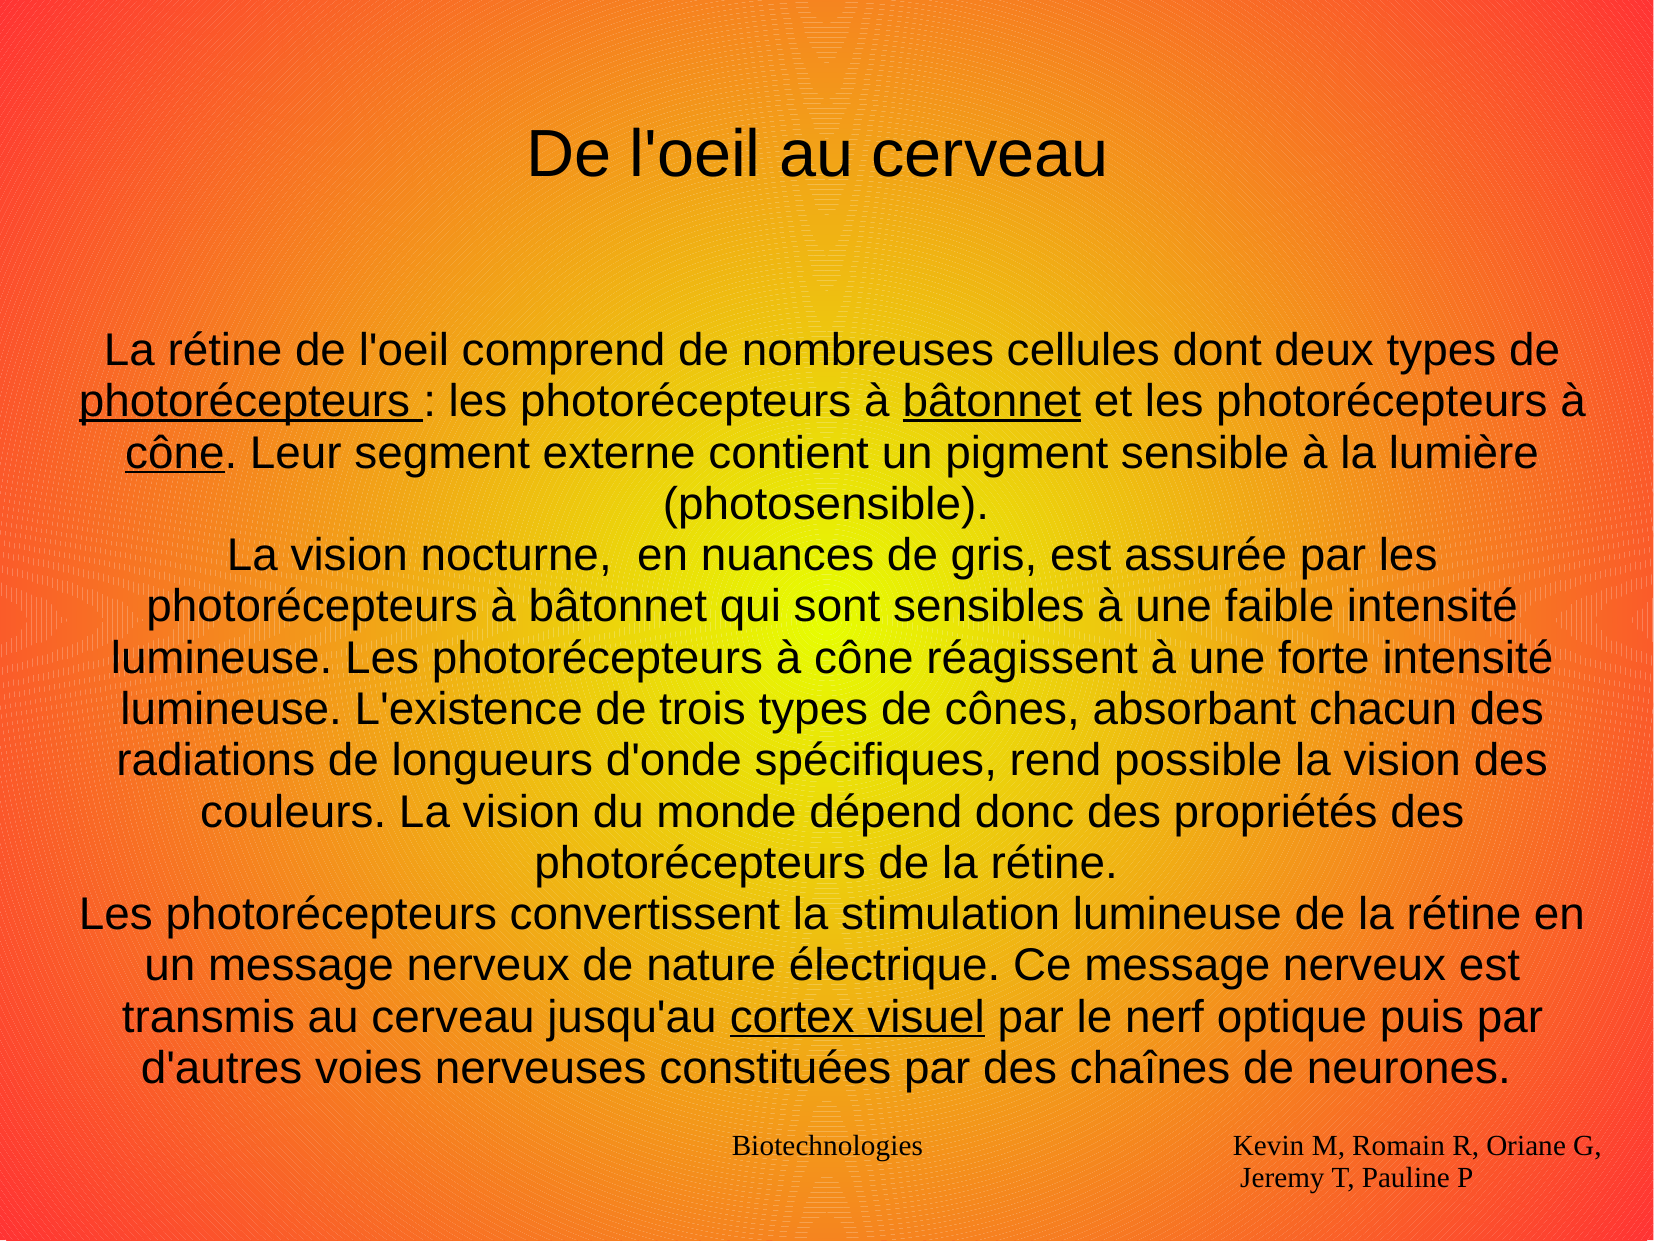

# De l'oeil au cerveau
La rétine de l'oeil comprend de nombreuses cellules dont deux types de photorécepteurs : les photorécepteurs à bâtonnet et les photorécepteurs à cône. Leur segment externe contient un pigment sensible à la lumière (photosensible).
La vision nocturne, en nuances de gris, est assurée par les photorécepteurs à bâtonnet qui sont sensibles à une faible intensité lumineuse. Les photorécepteurs à cône réagissent à une forte intensité lumineuse. L'existence de trois types de cônes, absorbant chacun des radiations de longueurs d'onde spécifiques, rend possible la vision des couleurs. La vision du monde dépend donc des propriétés des photorécepteurs de la rétine.
Les photorécepteurs convertissent la stimulation lumineuse de la rétine en un message nerveux de nature électrique. Ce message nerveux est transmis au cerveau jusqu'au cortex visuel par le nerf optique puis par d'autres voies nerveuses constituées par des chaînes de neurones.